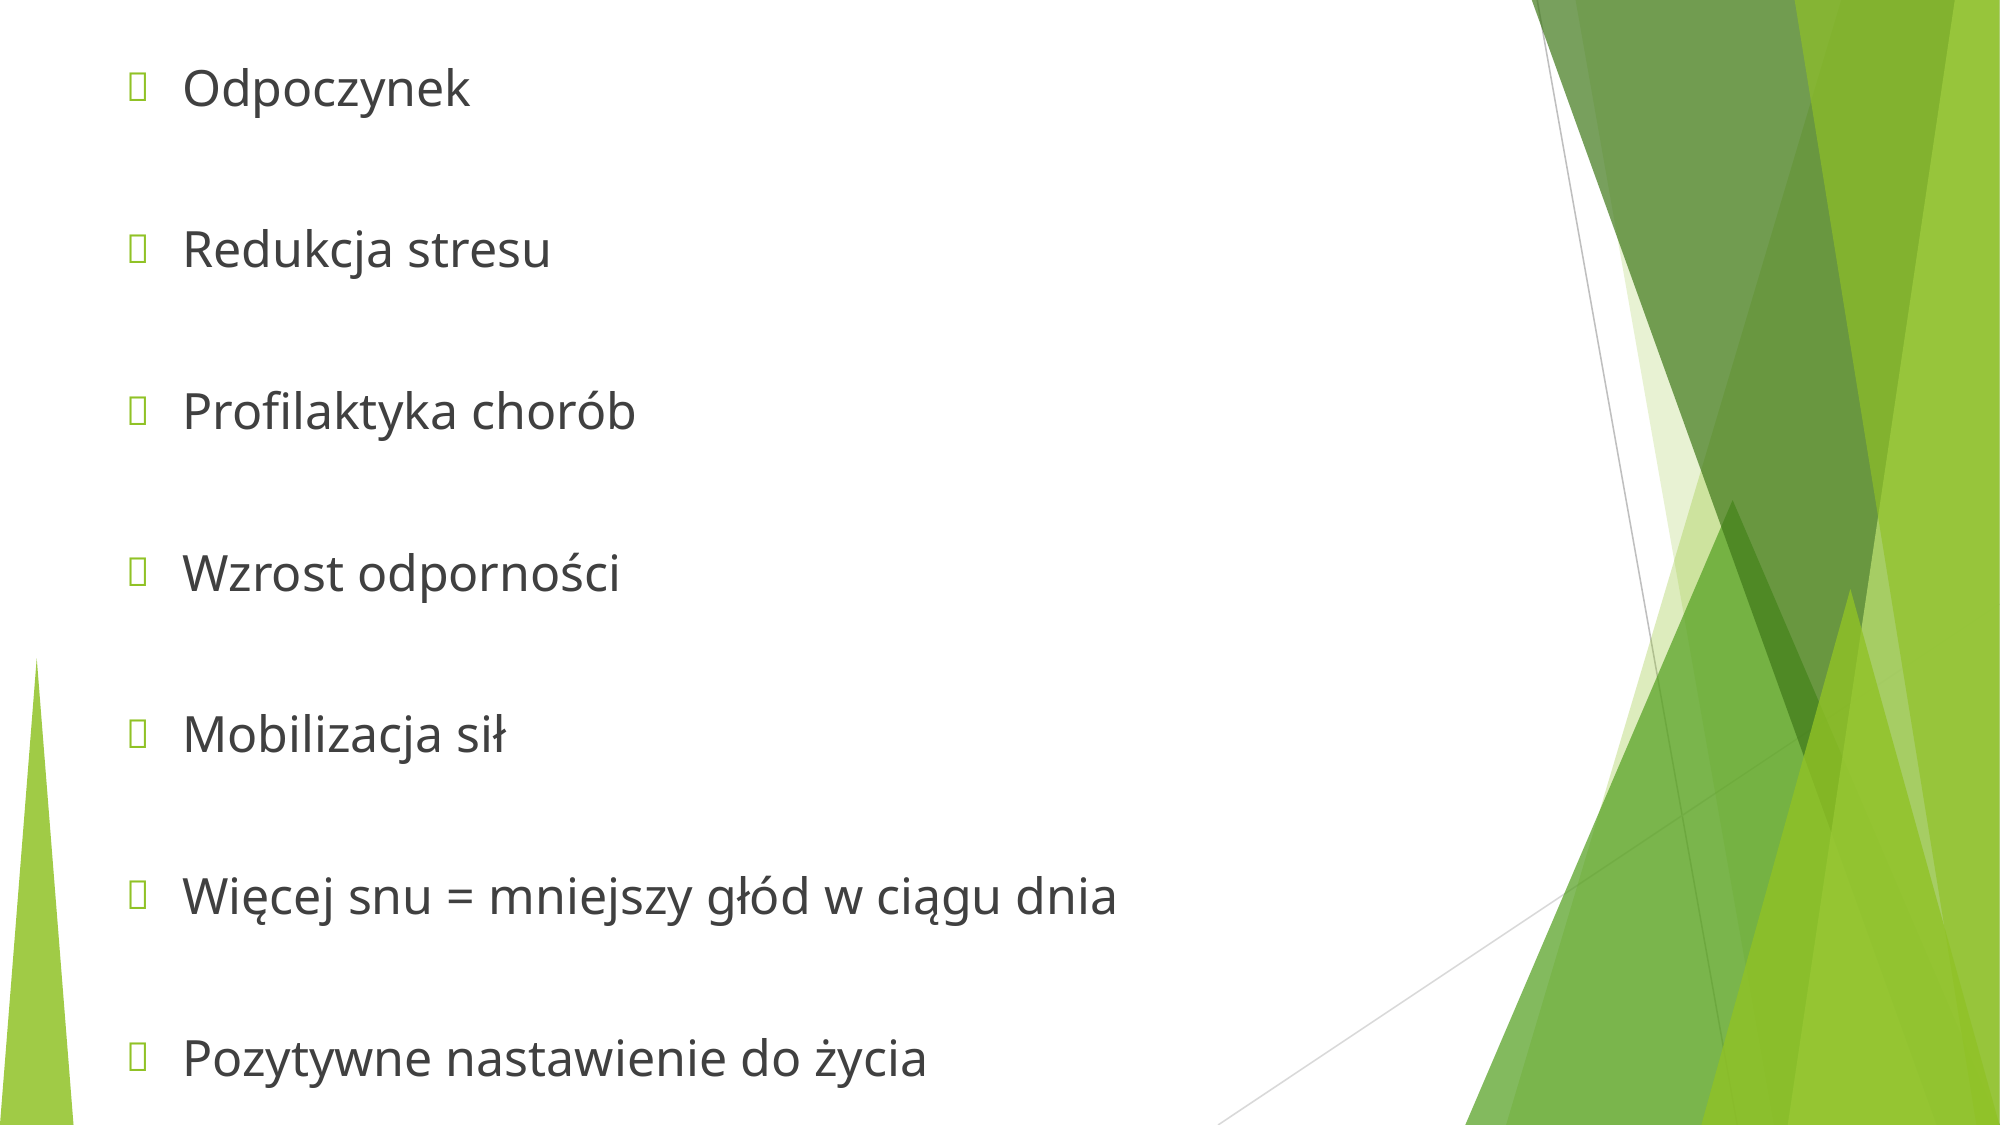

Odpoczynek
Redukcja stresu
Profilaktyka chorób
Wzrost odporności
Mobilizacja sił
Więcej snu = mniejszy głód w ciągu dnia
Pozytywne nastawienie do życia
#